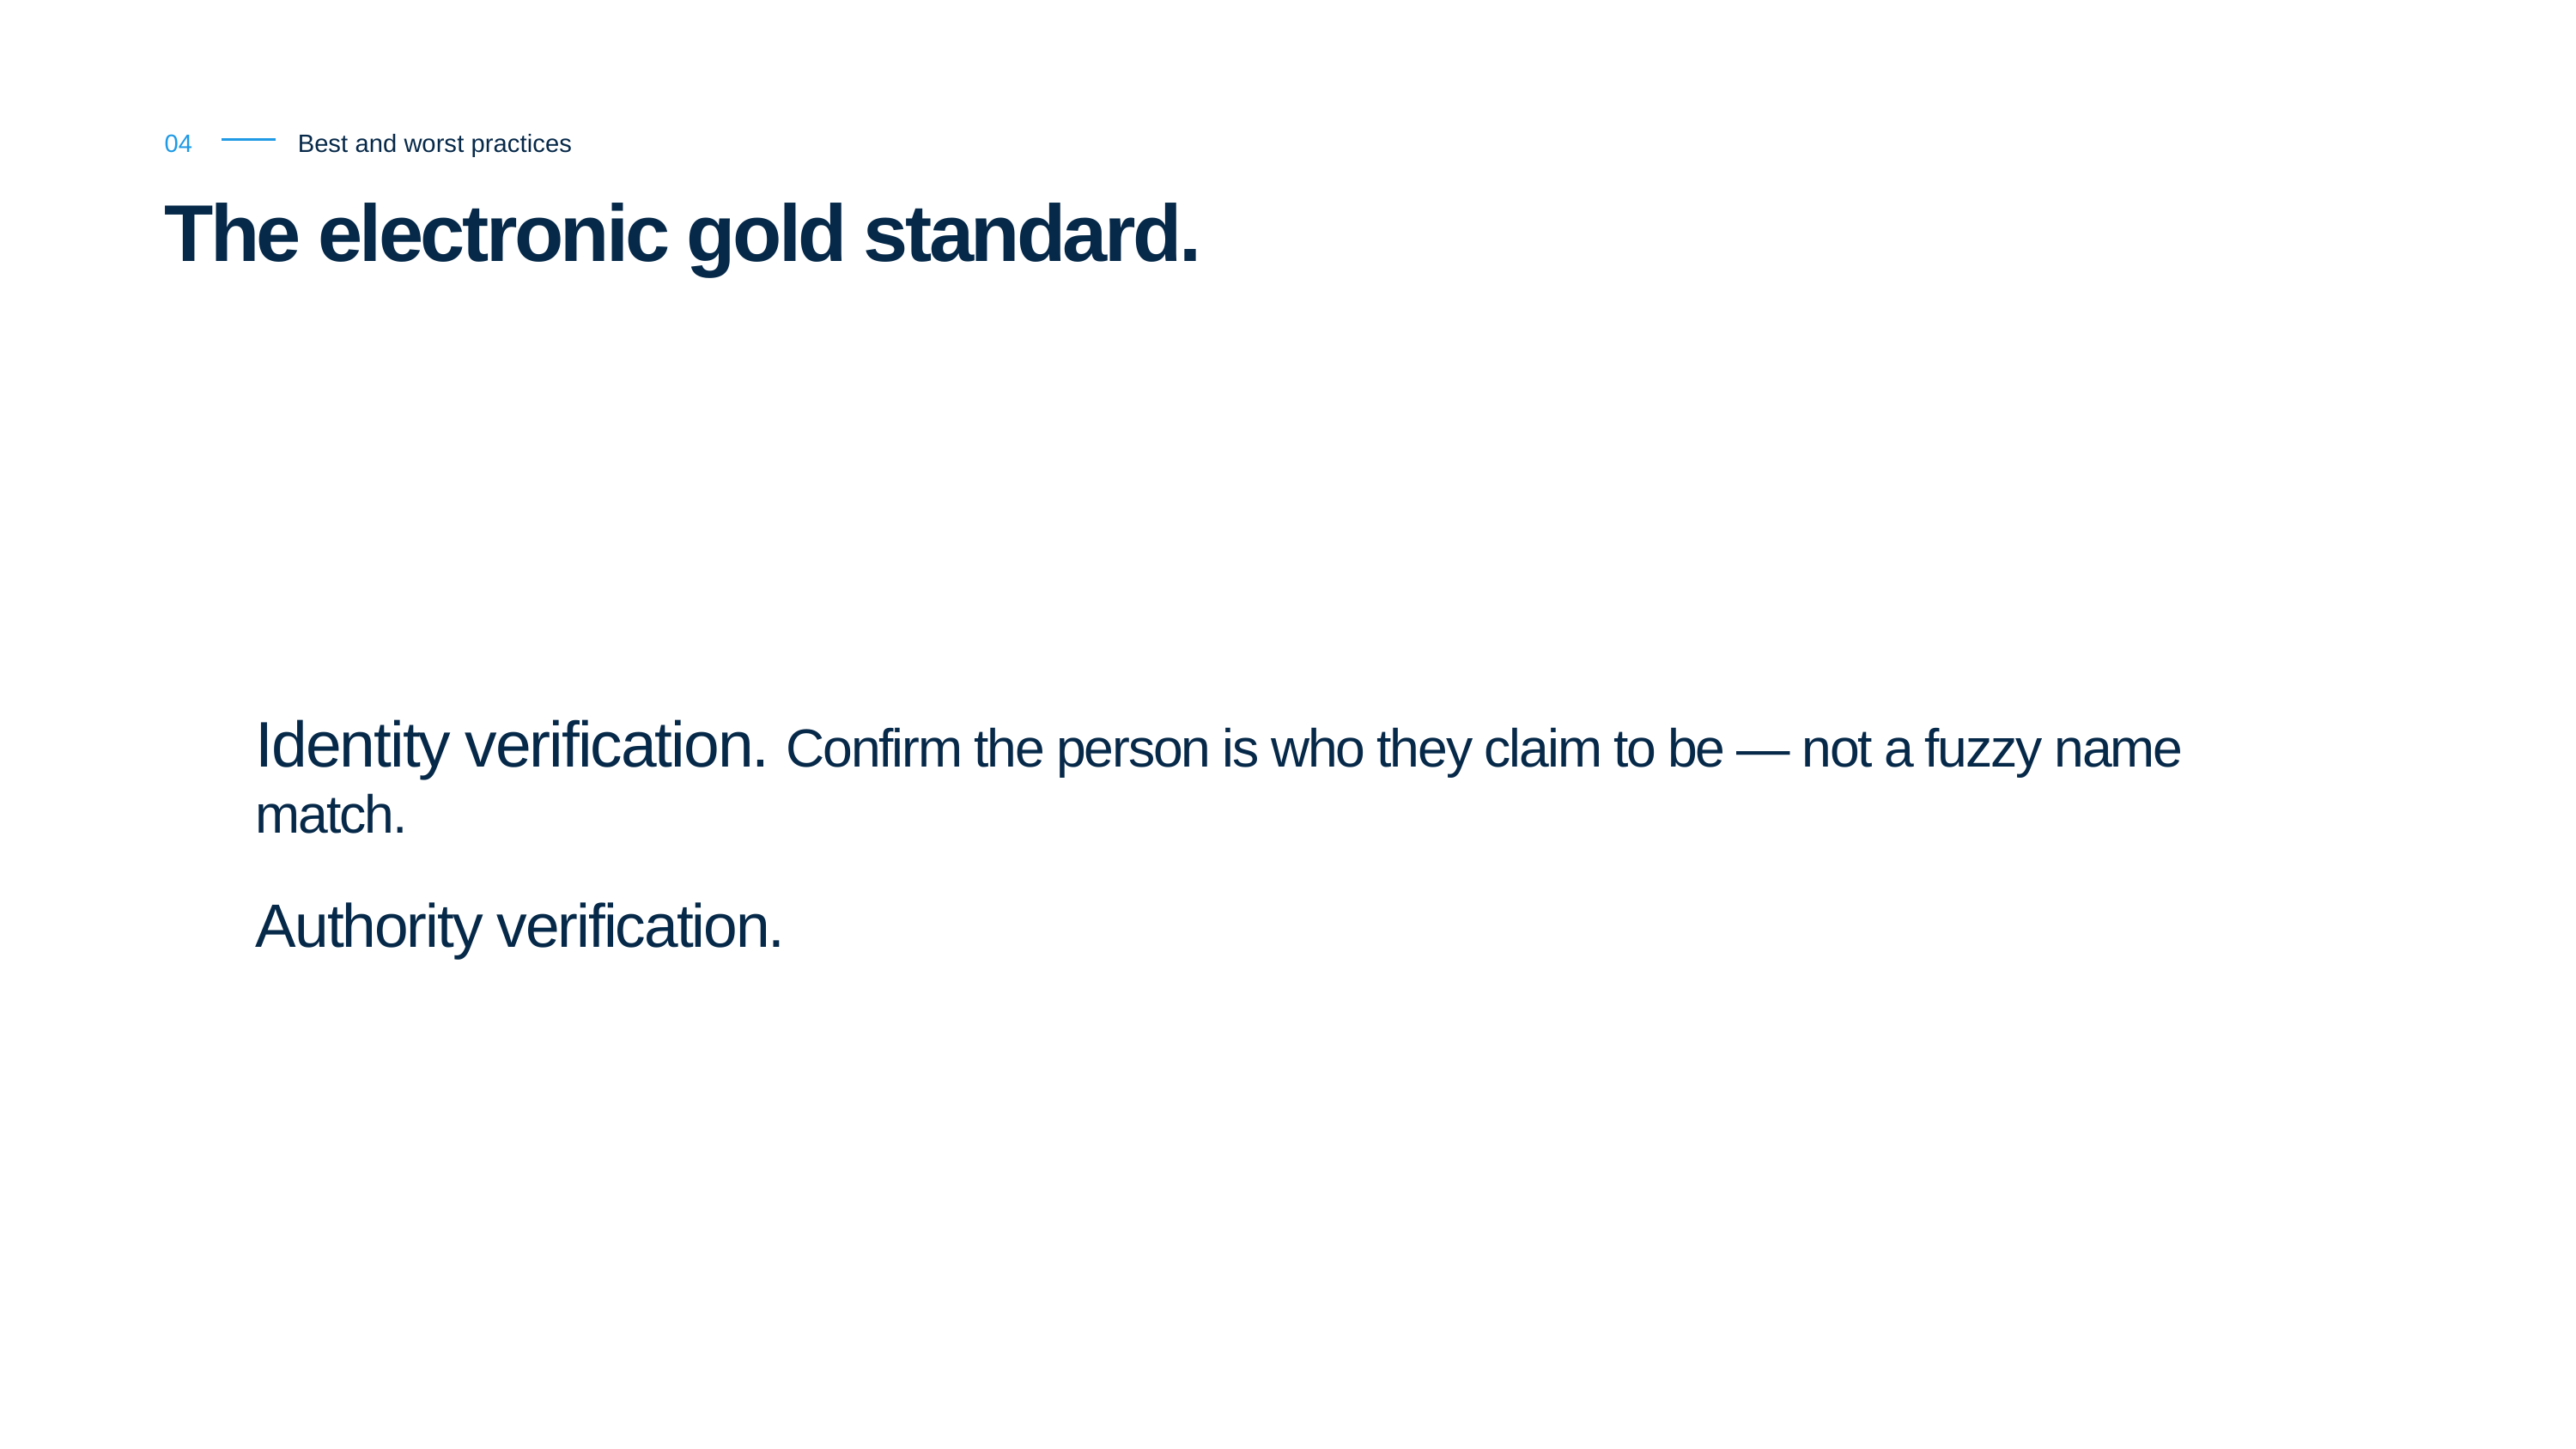

04
Best and worst practices
The electronic gold standard.
Identity verification. Confirm the person is who they claim to be — not a fuzzy name match.
Authority verification.